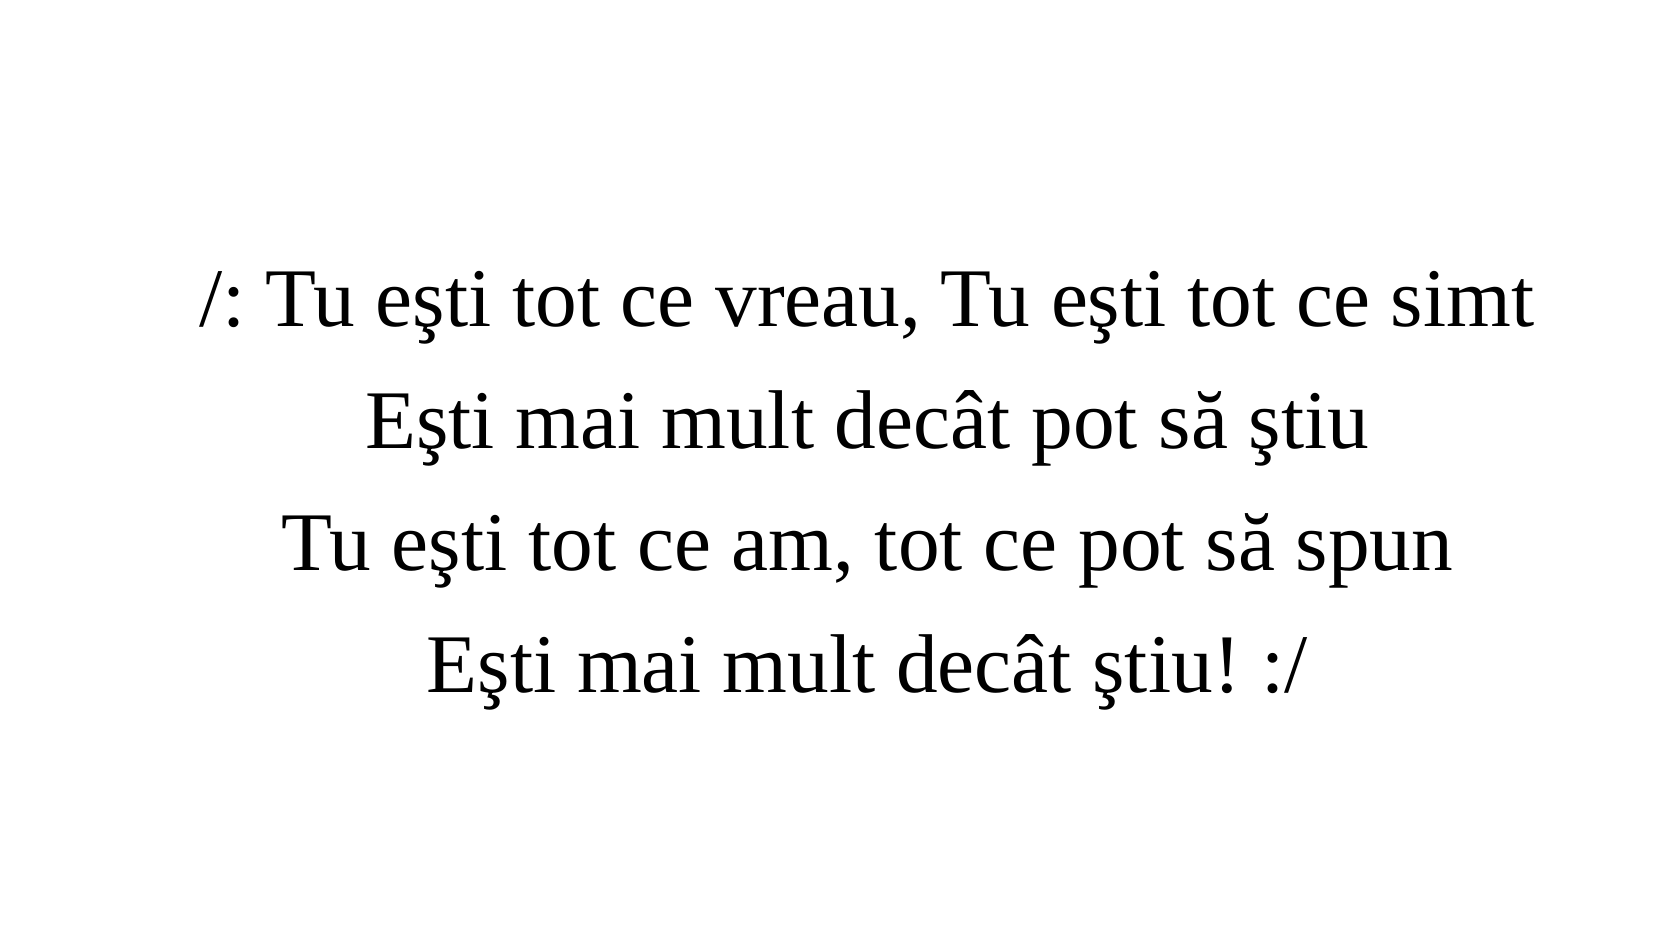

# /: Tu eşti tot ce vreau, Tu eşti tot ce simt
Eşti mai mult decât pot să ştiu
Tu eşti tot ce am, tot ce pot să spun
Eşti mai mult decât ştiu! :/